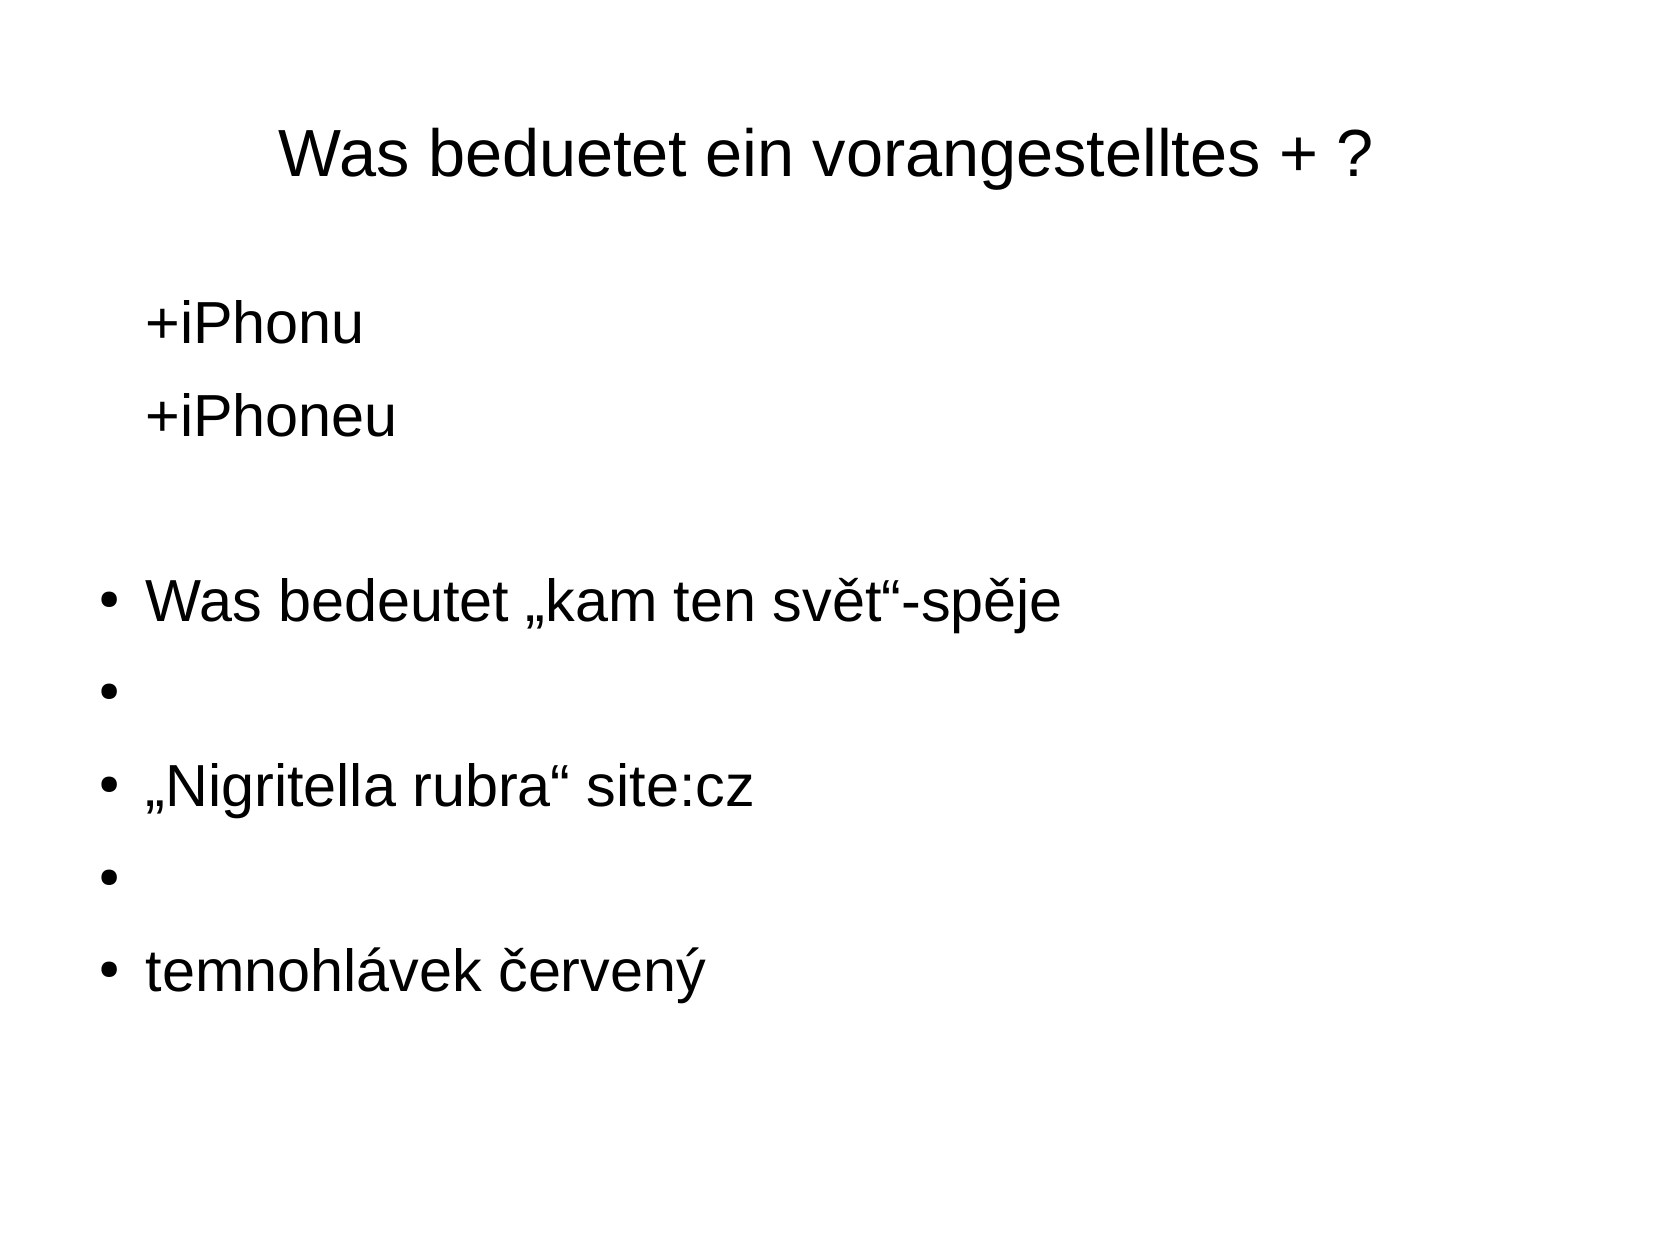

# Was beduetet ein vorangestelltes + ?
+iPhonu
+iPhoneu
Was bedeutet „kam ten svět“-spěje
„Nigritella rubra“ site:cz
temnohlávek červený